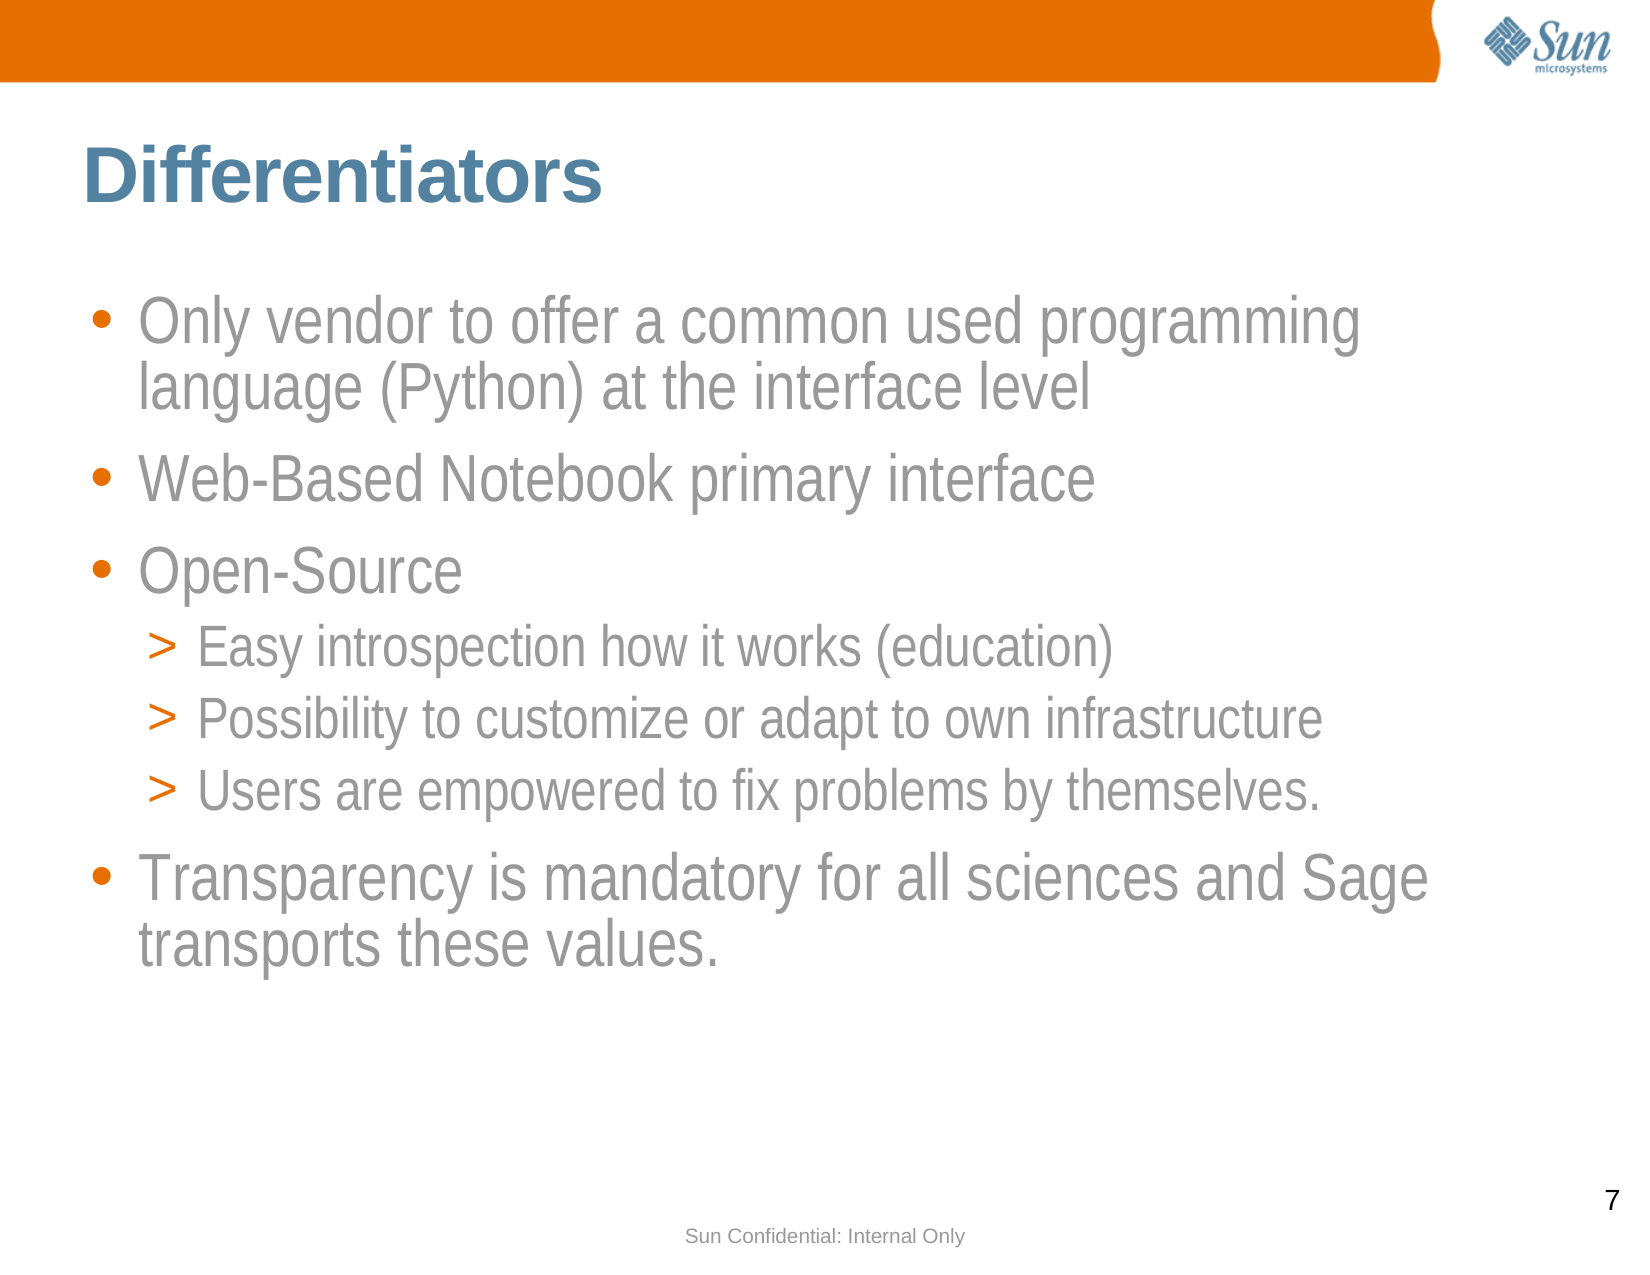

# Differentiators
Only vendor to offer a common used programming language (Python) at the interface level
Web-Based Notebook primary interface
Open-Source
Easy introspection how it works (education)
Possibility to customize or adapt to own infrastructure
Users are empowered to fix problems by themselves.
Transparency is mandatory for all sciences and Sage transports these values.